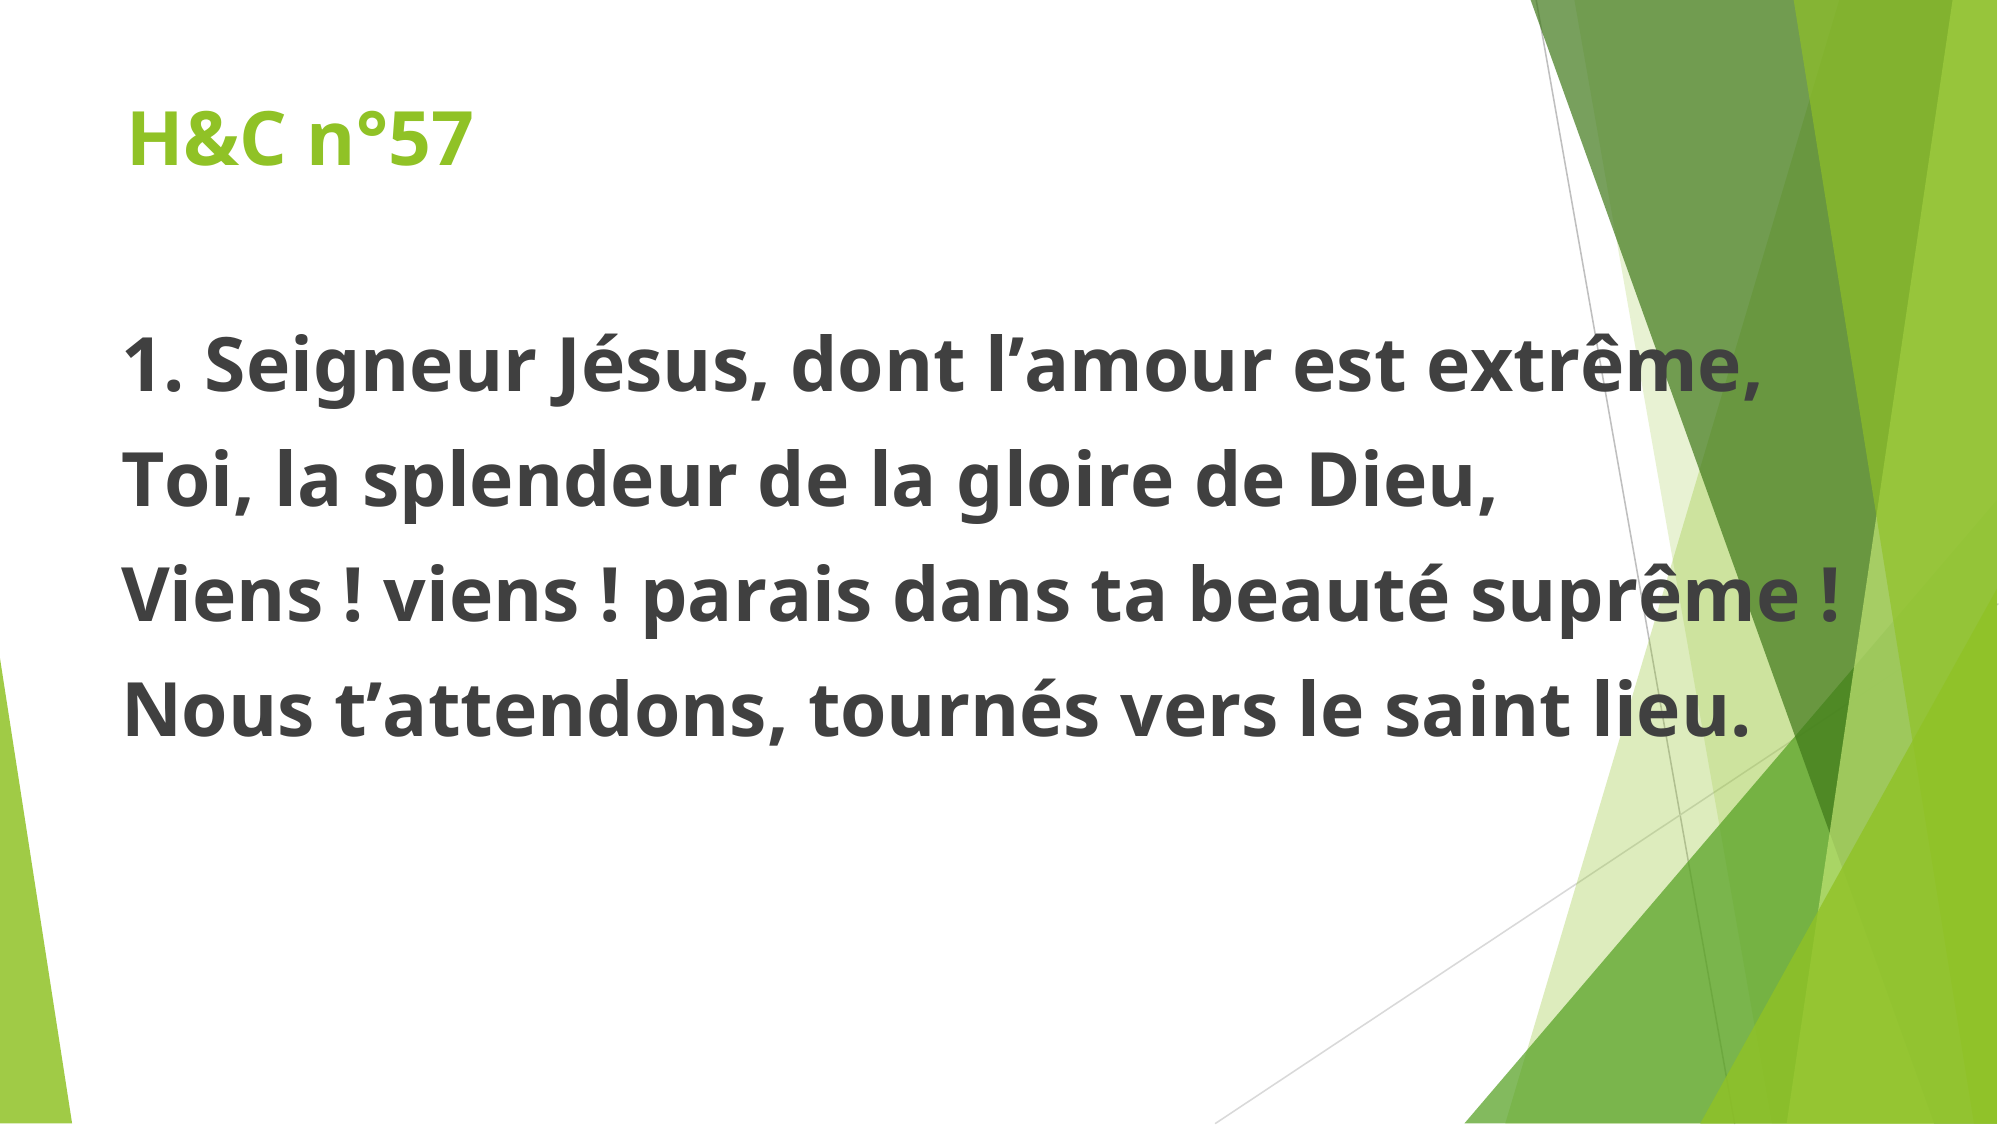

H&C n°57
1. Seigneur Jésus, dont l’amour est extrême,
Toi, la splendeur de la gloire de Dieu,
Viens ! viens ! parais dans ta beauté suprême !
Nous t’attendons, tournés vers le saint lieu.